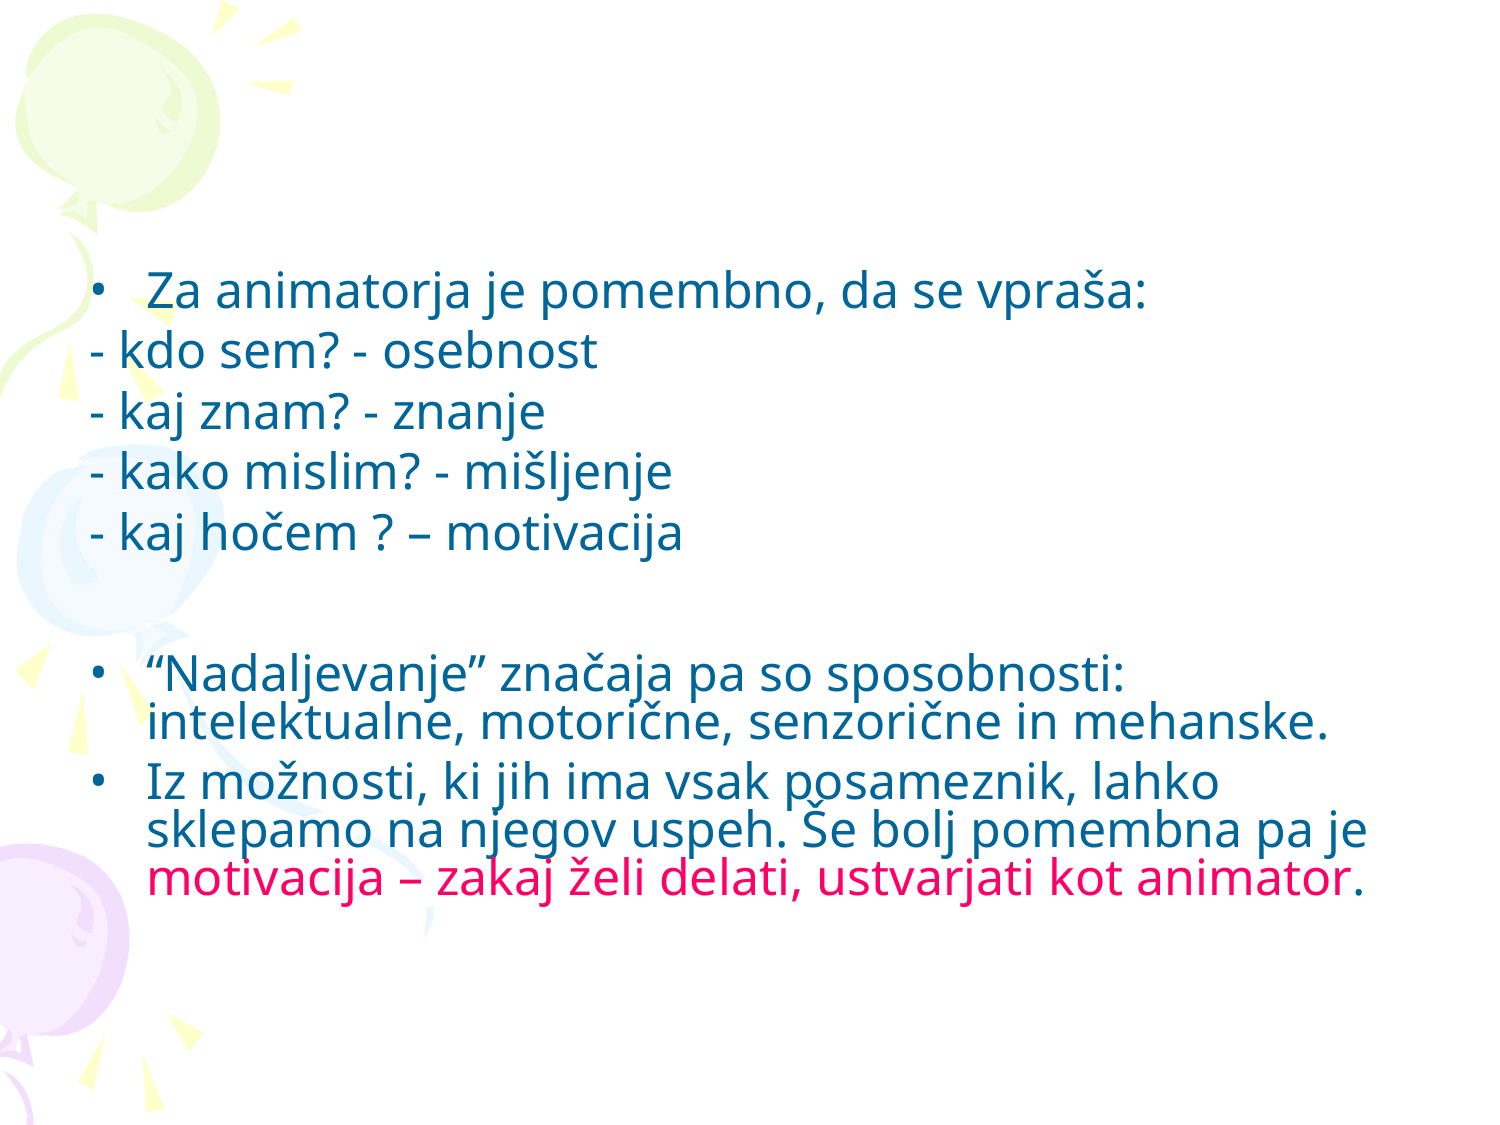

#
Za animatorja je pomembno, da se vpraša:
- kdo sem? - osebnost
- kaj znam? - znanje
- kako mislim? - mišljenje
- kaj hočem ? – motivacija
“Nadaljevanje” značaja pa so sposobnosti: intelektualne, motorične, senzorične in mehanske.
Iz možnosti, ki jih ima vsak posameznik, lahko sklepamo na njegov uspeh. Še bolj pomembna pa je motivacija – zakaj želi delati, ustvarjati kot animator.